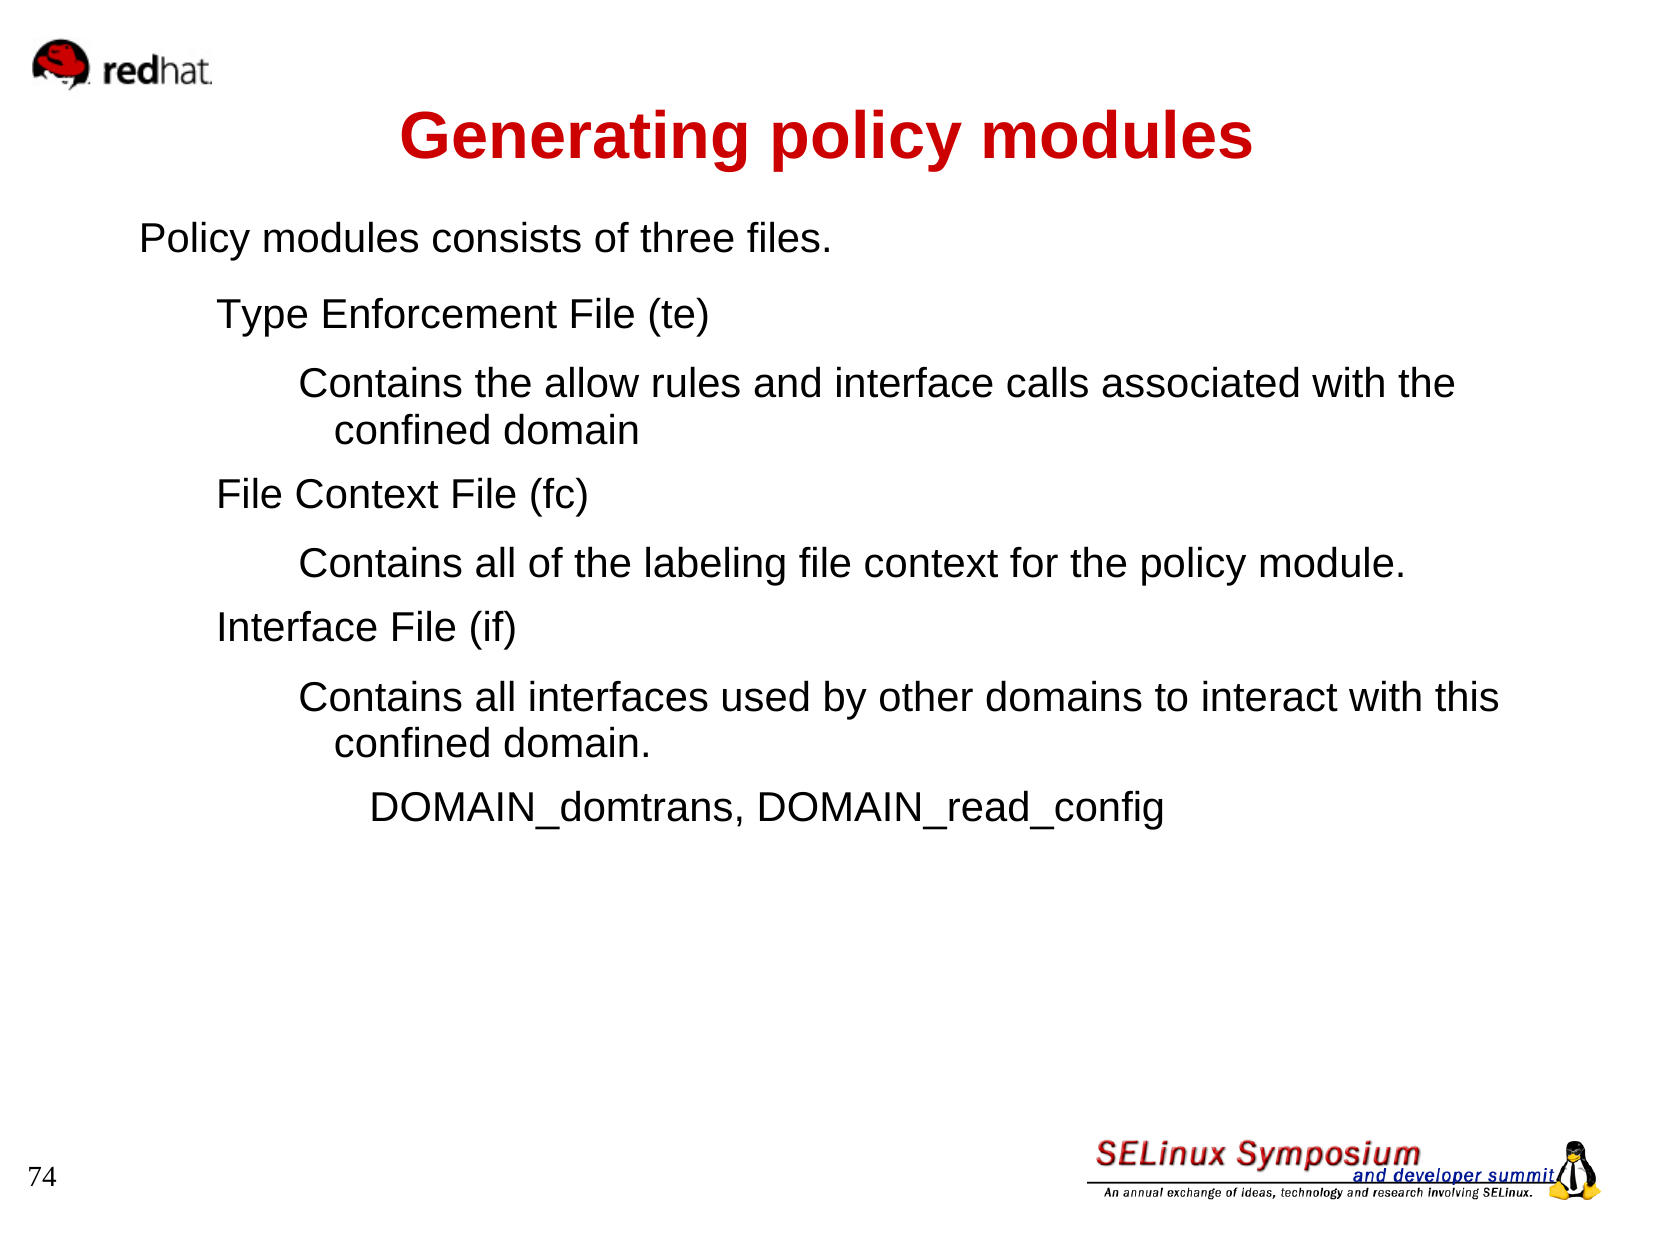

# Generating policy modules
Policy modules consists of three files.
Type Enforcement File (te)
Contains the allow rules and interface calls associated with the confined domain
File Context File (fc)
Contains all of the labeling file context for the policy module.
Interface File (if)
Contains all interfaces used by other domains to interact with this confined domain.
DOMAIN_domtrans, DOMAIN_read_config